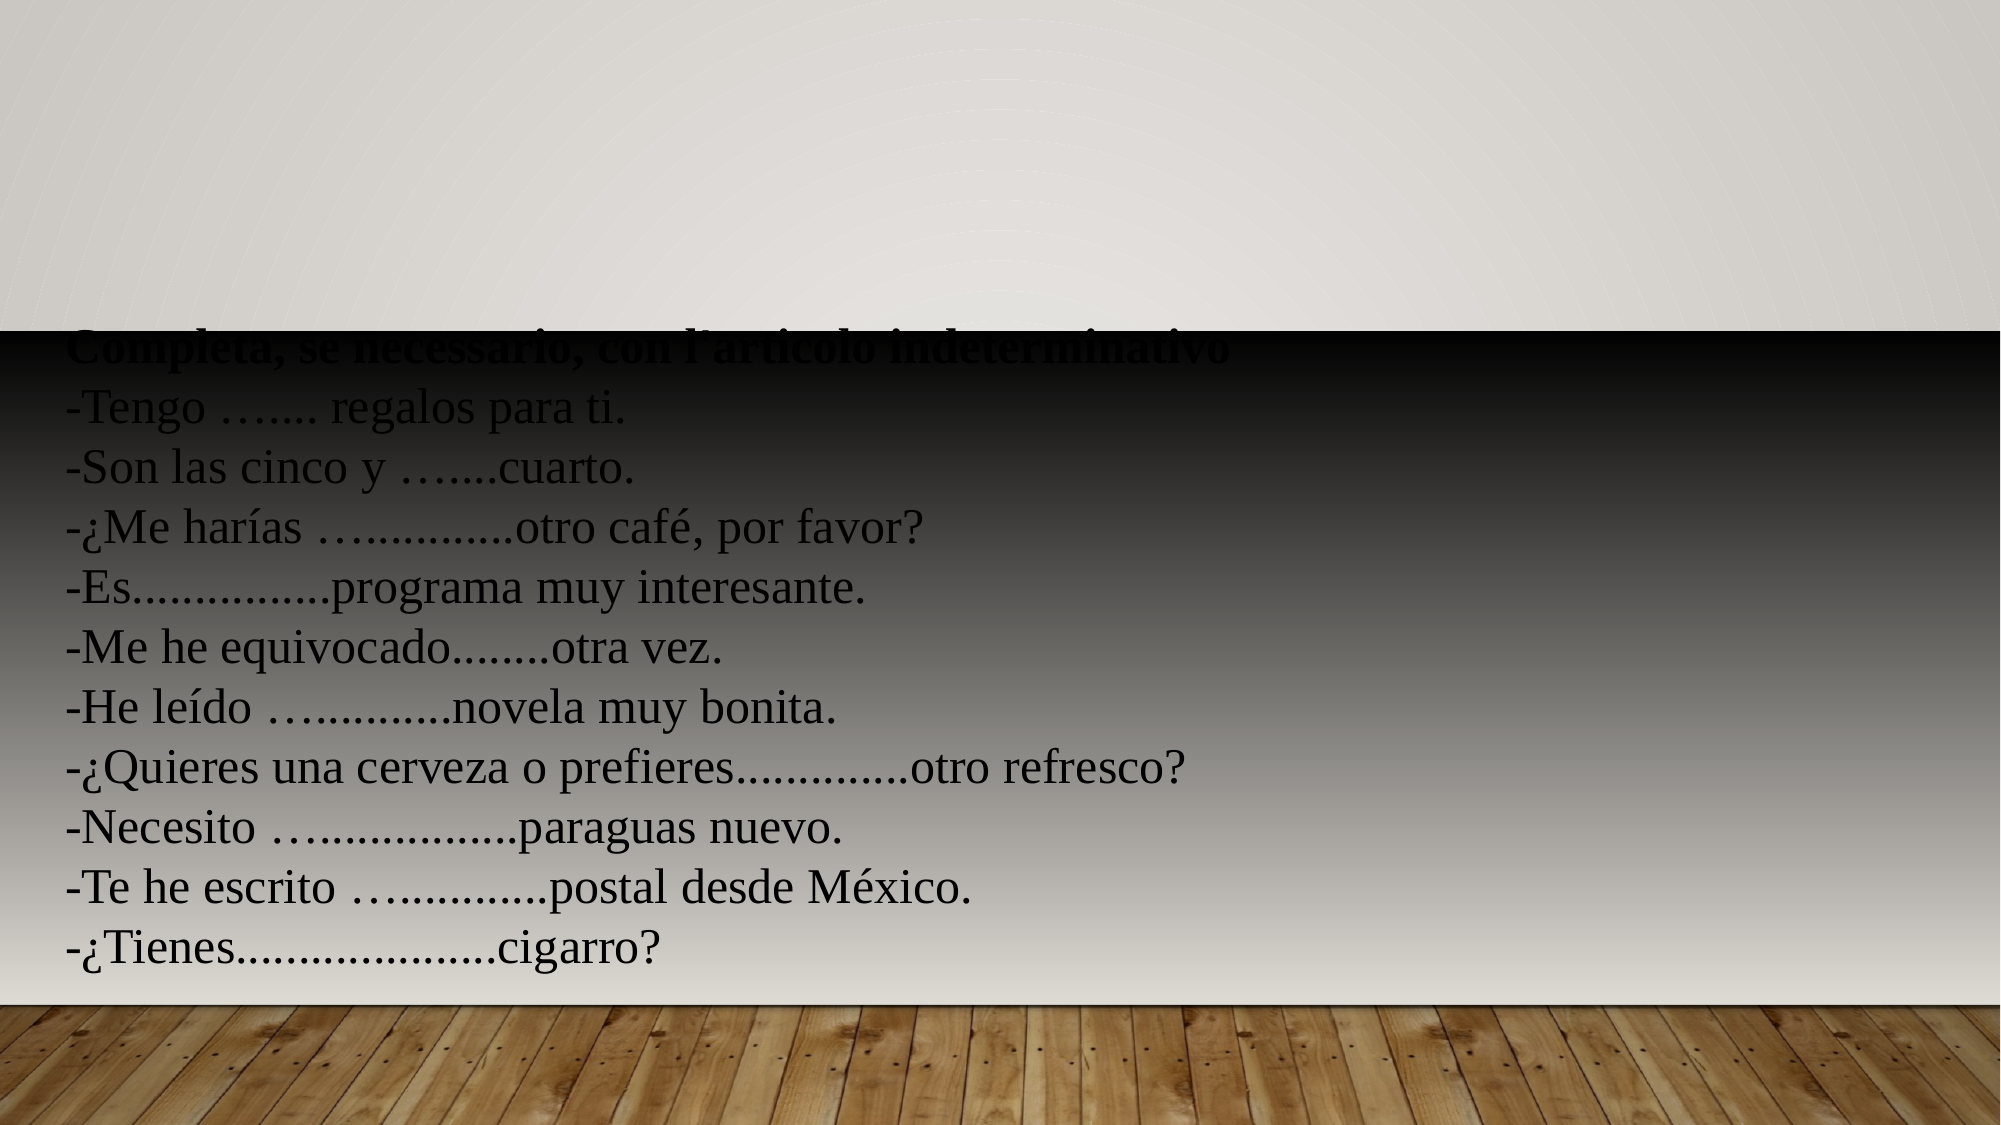

Completa, se necessario, con l'articolo indeterminativo
-Tengo ….... regalos para ti.
-Son las cinco y …....cuarto.
-¿Me harías …............otro café, por favor?
-Es................programa muy interesante.
-Me he equivocado........otra vez.
-He leído …...........novela muy bonita.
-¿Quieres una cerveza o prefieres..............otro refresco?
-Necesito …................paraguas nuevo.
-Te he escrito …............postal desde México.
-¿Tienes.....................cigarro?